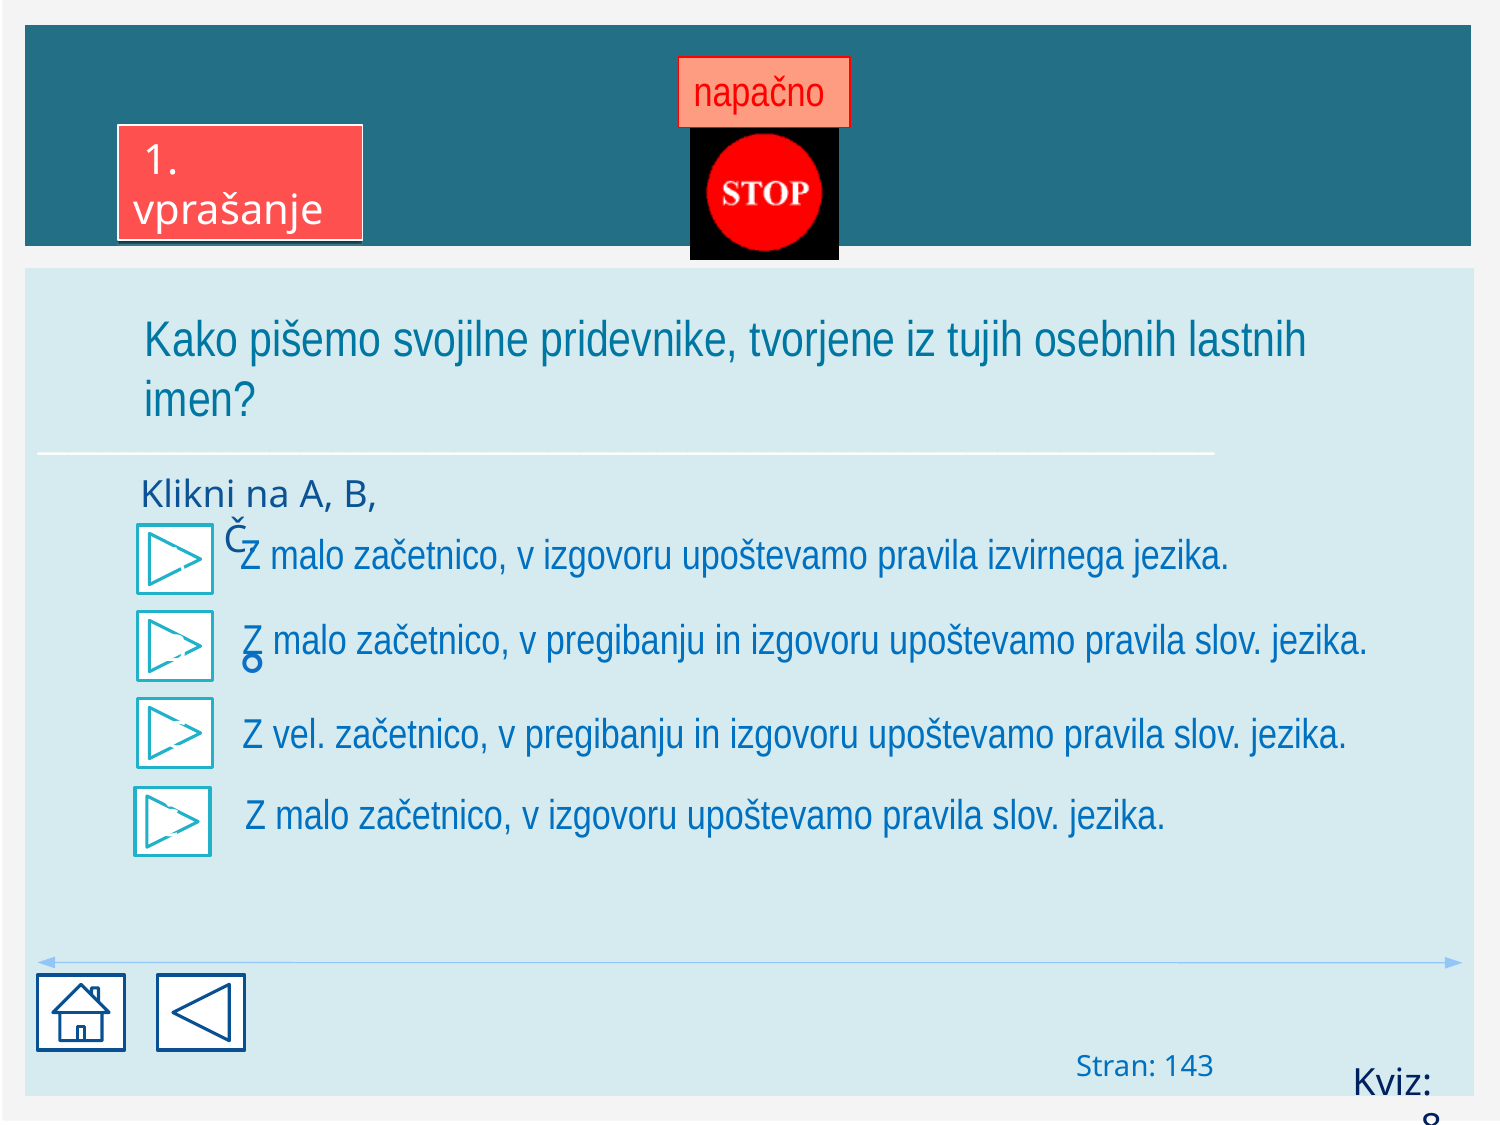

napačno
 1. vprašanje
Kako pišemo svojilne pridevnike, tvorjene iz tujih osebnih lastnih imen?
____________________________________________________________________________
Klikni na A, B, C ali Č.
Z malo začetnico, v izgovoru upoštevamo pravila izvirnega jezika.
A
Z malo začetnico, v pregibanju in izgovoru upoštevamo pravila slov. jezika.
B
C
Z vel. začetnico, v pregibanju in izgovoru upoštevamo pravila slov. jezika.
Z malo začetnico, v izgovoru upoštevamo pravila slov. jezika.
Č.
Stran: 143
Kviz: 8